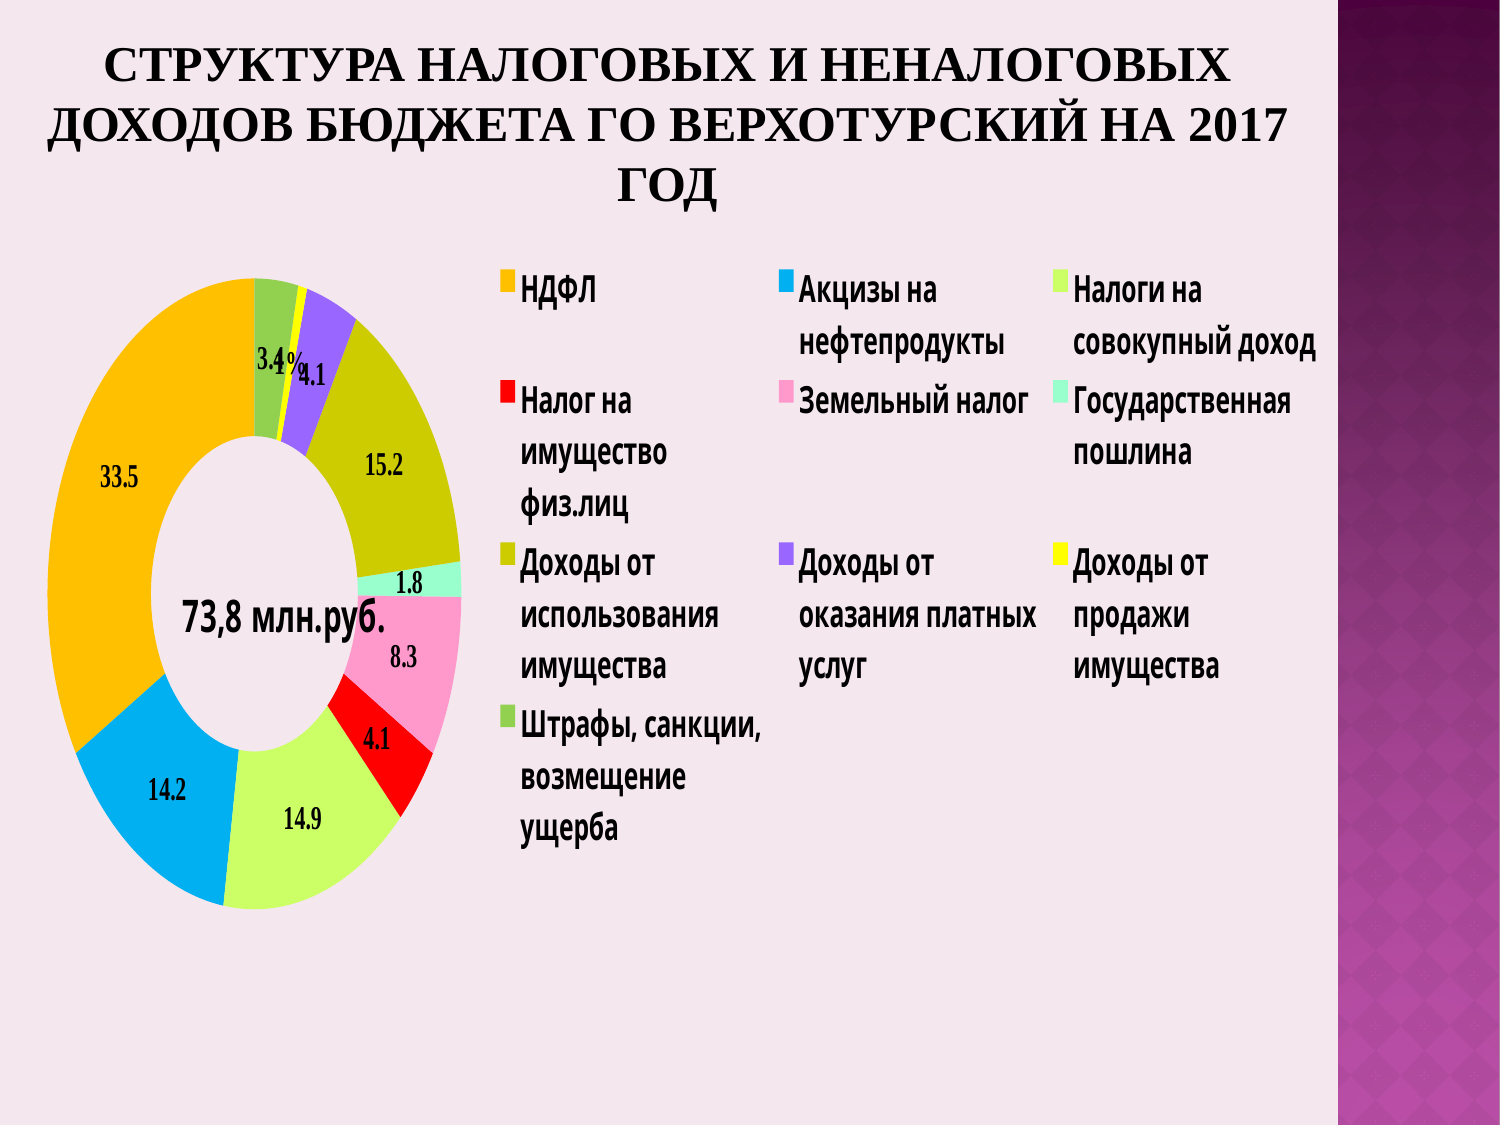

# Структура налоговых и неналоговых доходов бюджета ГО Верхотурский на 2017 год
### Chart: 73,8 млн.руб.
| Category | 73,8 млн.руб. |
|---|---|
| НДФЛ | 33.5 |
| Акцизы на нефтепродукты | 14.2 |
| Налоги на совокупный доход | 14.9 |
| Налог на имущество физ.лиц | 4.1 |
| Земельный налог | 8.3 |
| Государственная пошлина | 1.8 |
| Доходы от использования имущества | 15.2 |
| Доходы от оказания платных услуг | 4.1 |
| Доходы от продажи имущества | 0.700000000000001 |
| Штрафы, санкции, возмещение ущерба | 3.4 |